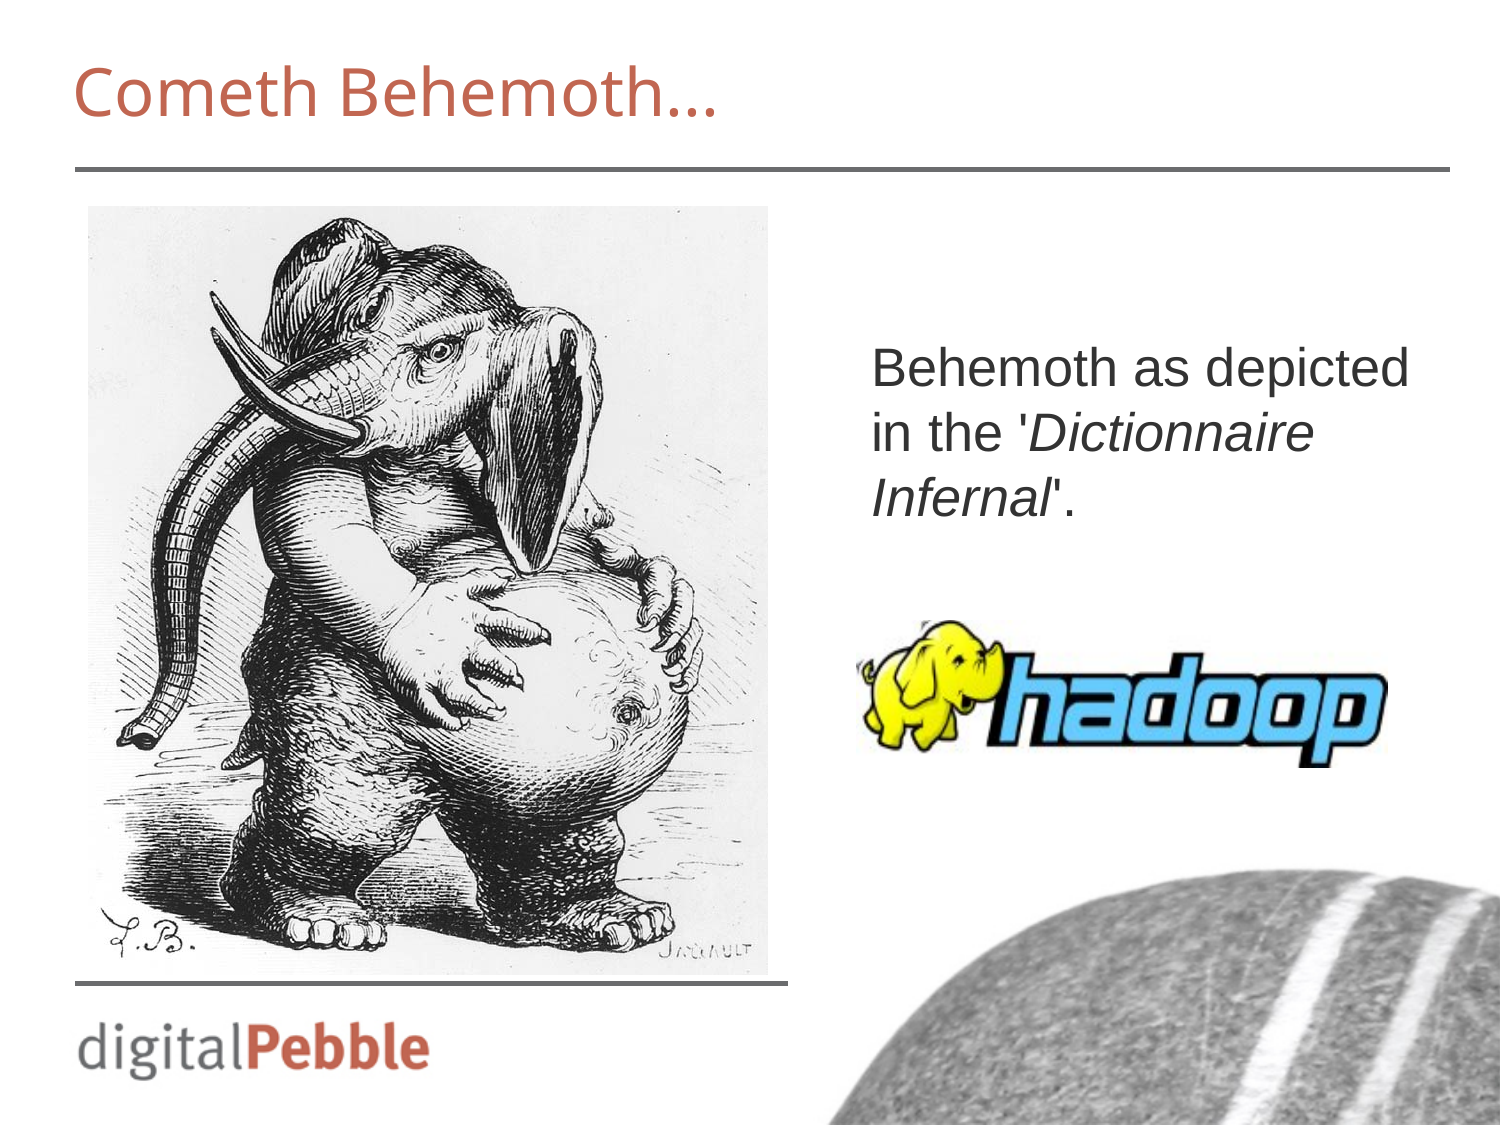

# Cometh Behemoth...
Behemoth as depicted in the 'Dictionnaire Infernal'.